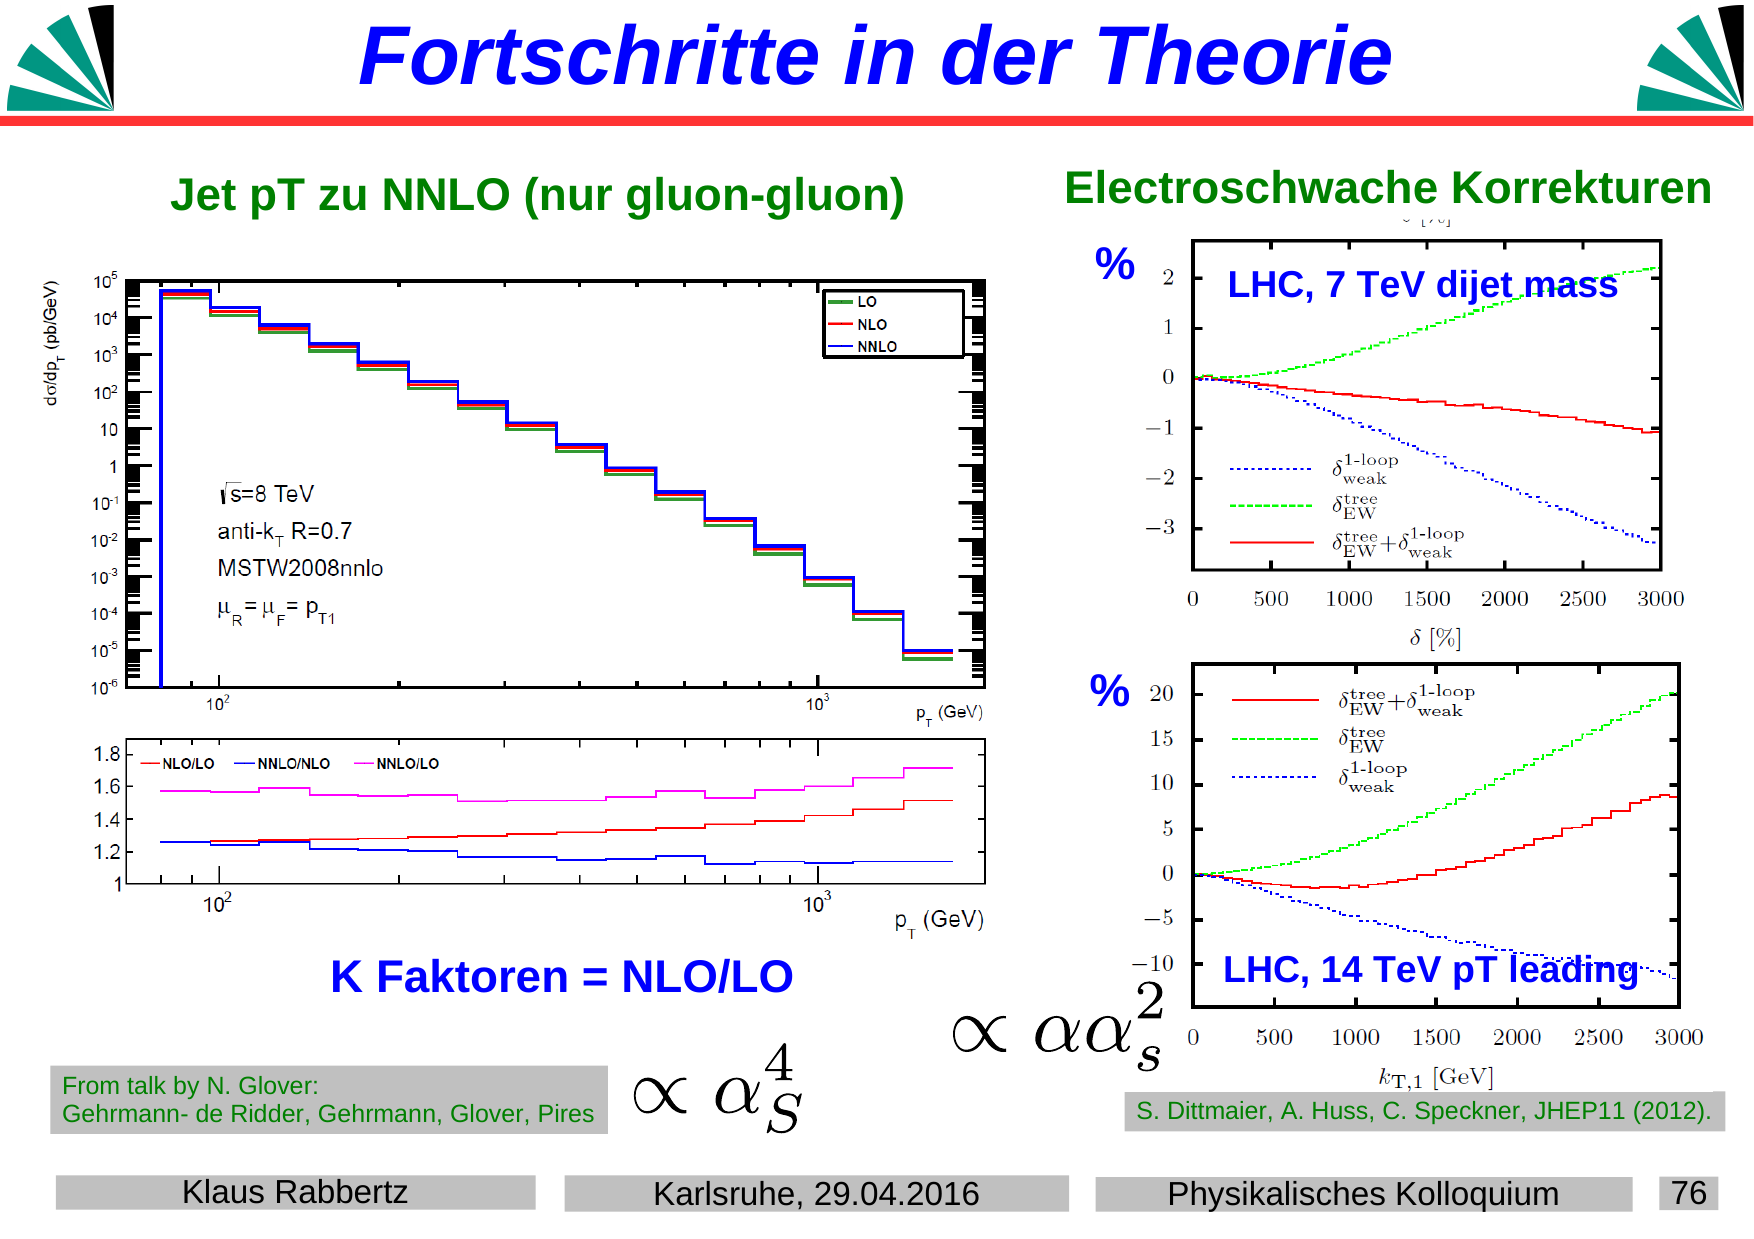

# Fortschritte in der Theorie
Electroschwache Korrekturen
Jet pT zu NNLO (nur gluon-gluon)
%
LHC, 7 TeV dijet mass
%
LHC, 14 TeV pT leading
K Faktoren = NLO/LO
From talk by N. Glover:
Gehrmann- de Ridder, Gehrmann, Glover, Pires
S. Dittmaier, A. Huss, C. Speckner, JHEP11 (2012).